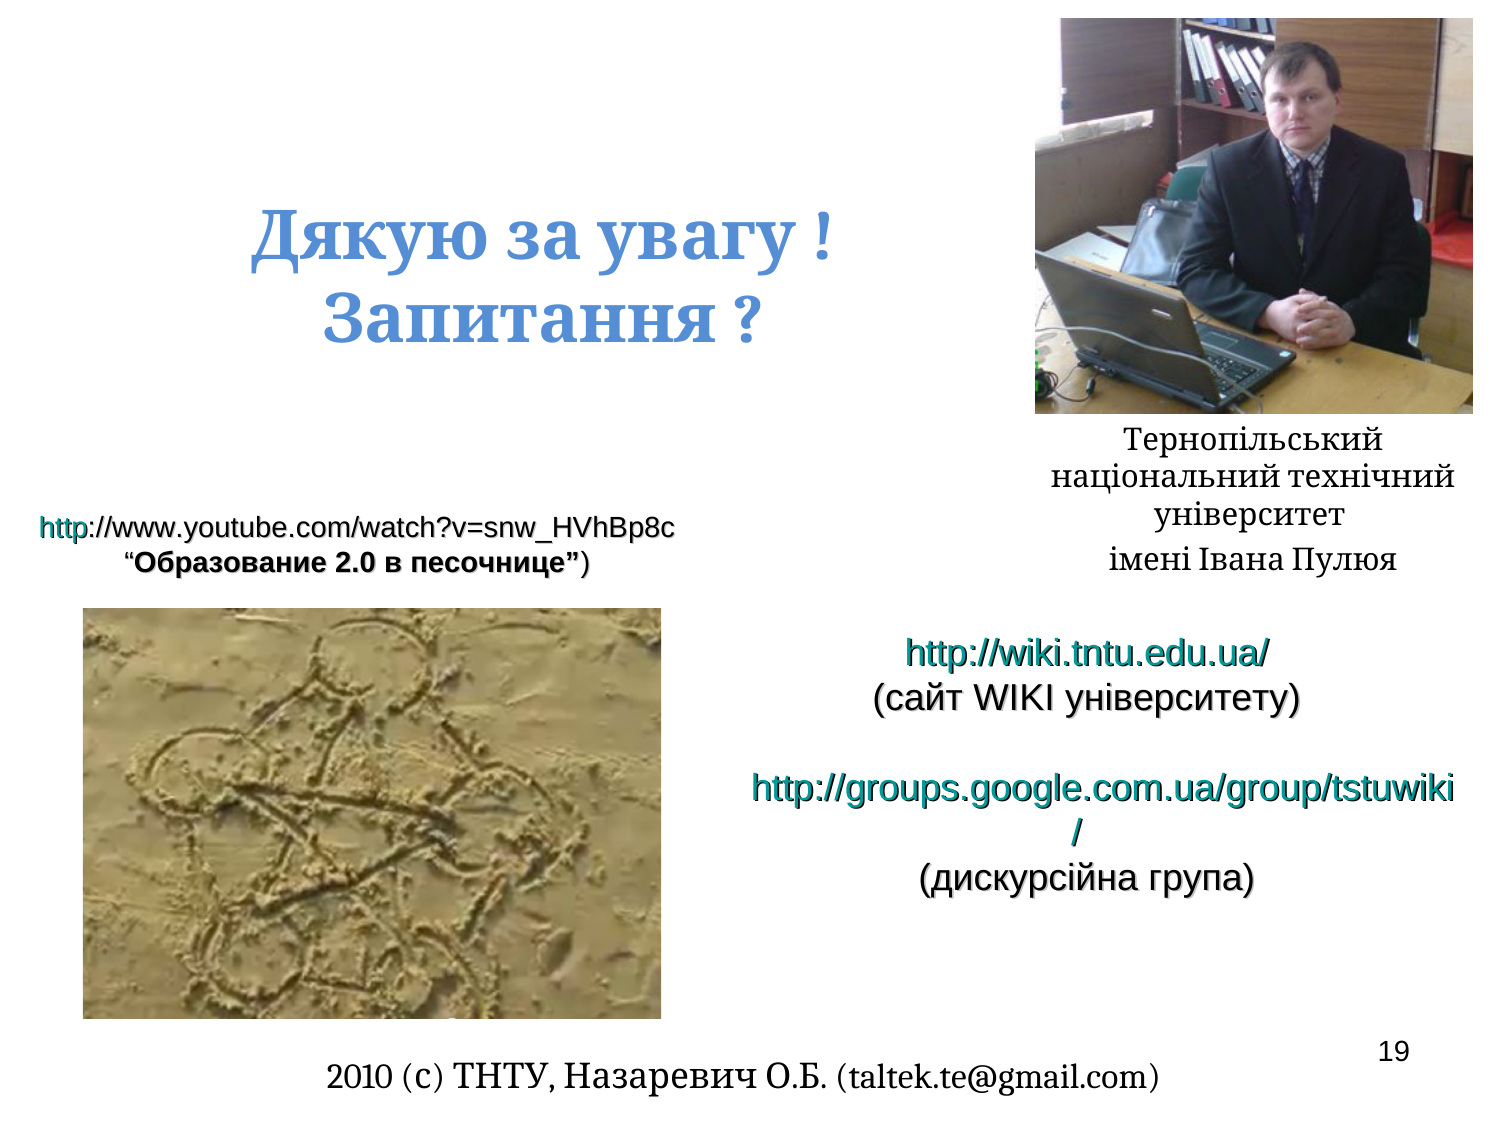

Дякую за увагу !
Запитання ?
Тернопільський національний технічний університет
імені Івана Пулюя
http://www.youtube.com/watch?v=snw_HVhBp8c
“Образование 2.0 в песочнице”)
# http://wiki.tntu.edu.ua/ (сайт WIKI університету) http://groups.google.com.ua/group/tstuwiki/ (дискурсійна група)
19
2010 (с) ТНТУ, Назаревич О.Б. (taltek.te@gmail.com)